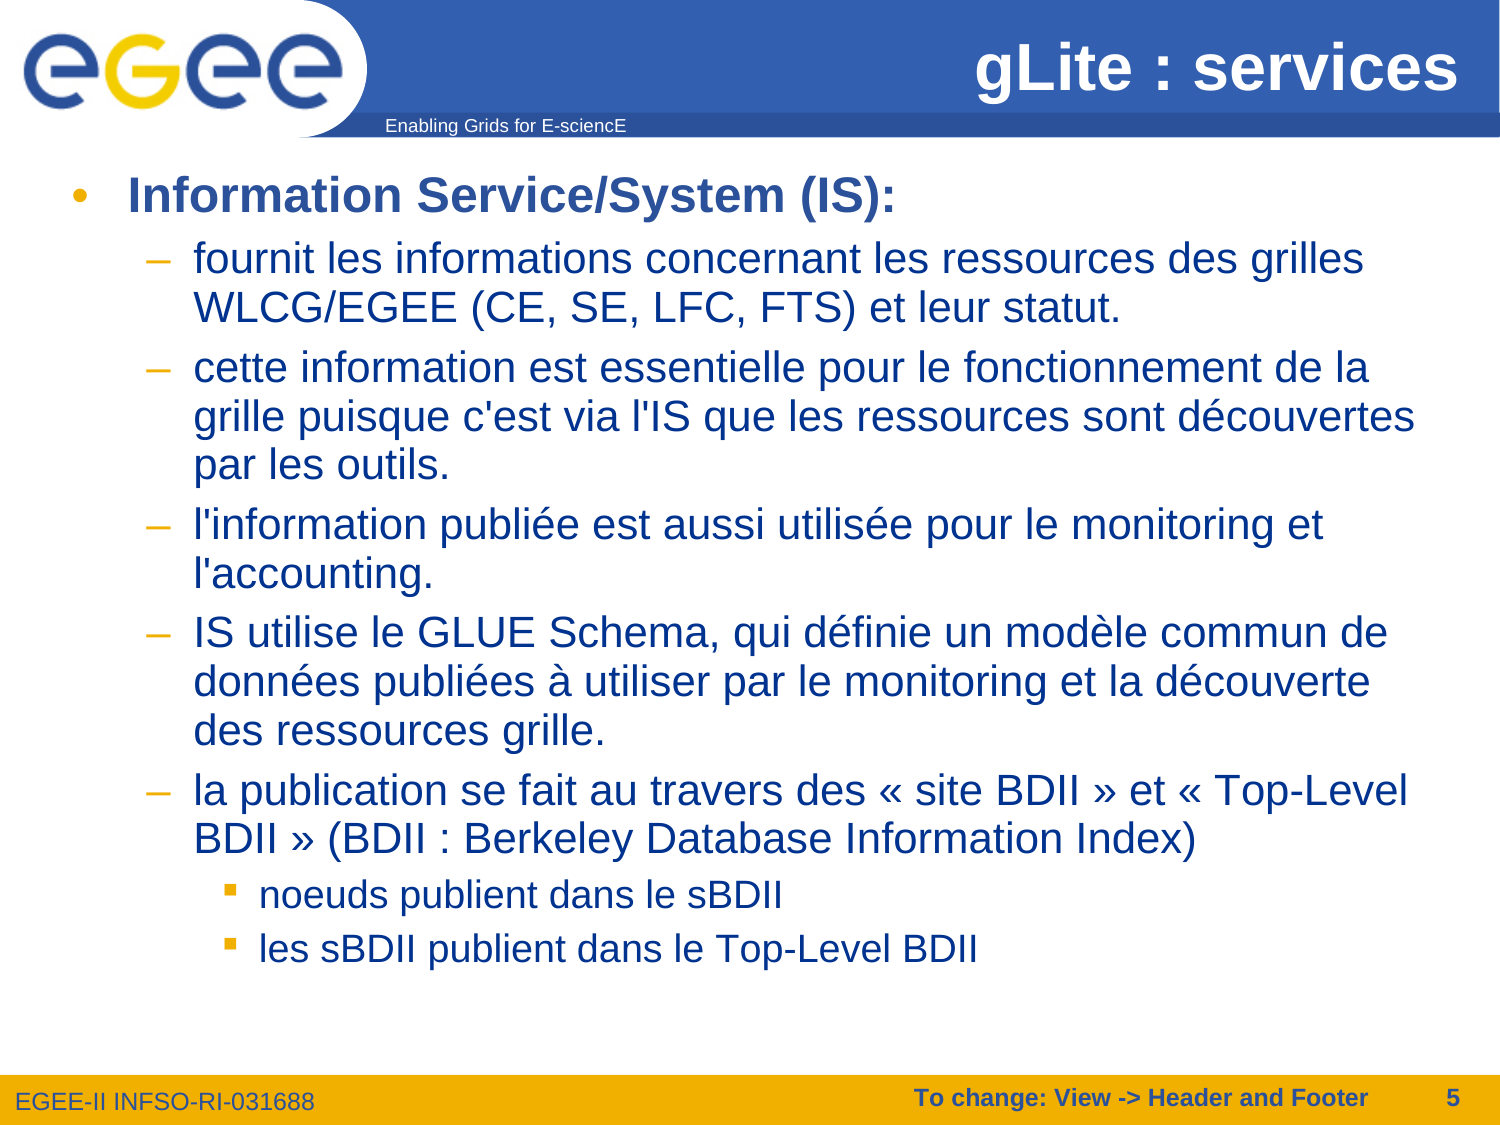

# gLite : services
Information Service/System (IS):
fournit les informations concernant les ressources des grilles WLCG/EGEE (CE, SE, LFC, FTS) et leur statut.
cette information est essentielle pour le fonctionnement de la grille puisque c'est via l'IS que les ressources sont découvertes par les outils.
l'information publiée est aussi utilisée pour le monitoring et l'accounting.
IS utilise le GLUE Schema, qui définie un modèle commun de données publiées à utiliser par le monitoring et la découverte des ressources grille.
la publication se fait au travers des « site BDII » et « Top-Level BDII » (BDII : Berkeley Database Information Index)
noeuds publient dans le sBDII
les sBDII publient dans le Top-Level BDII
To change: View -> Header and Footer
5